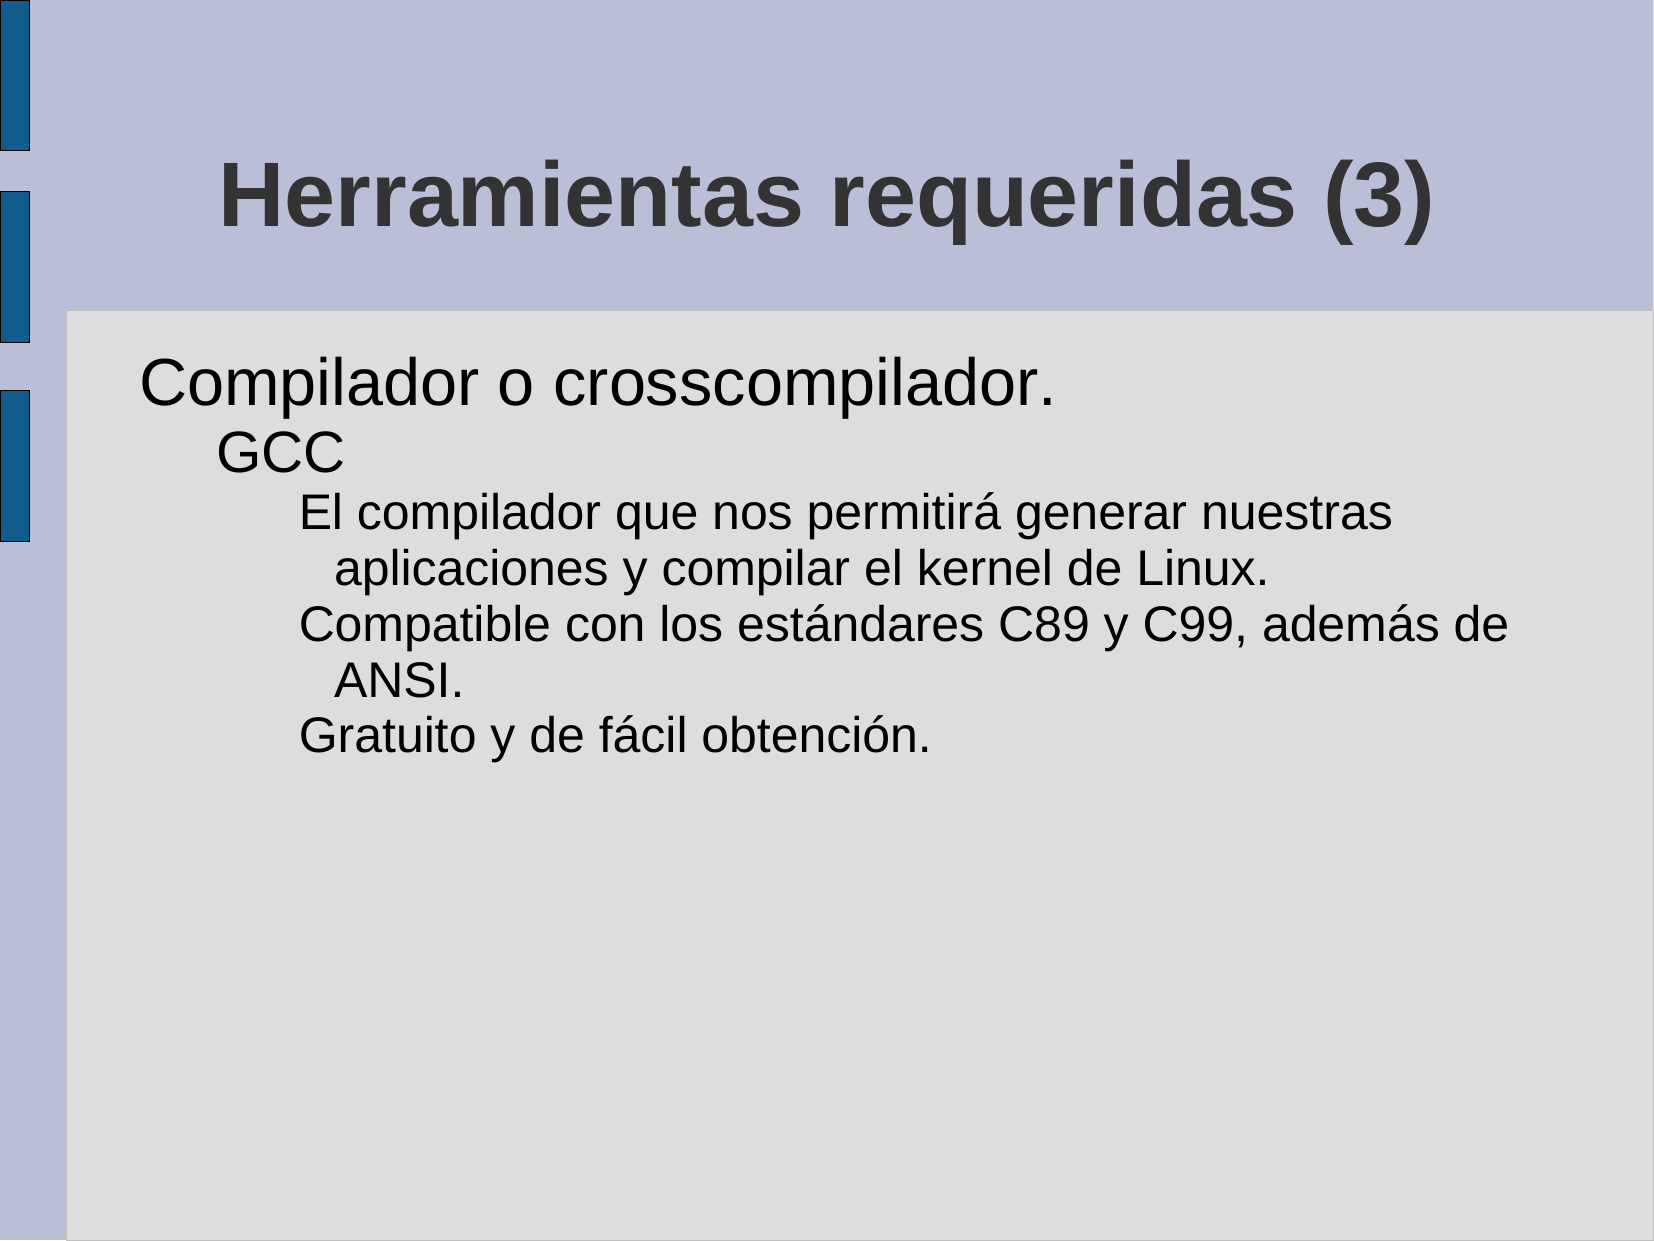

# Herramientas requeridas (3)
Compilador o crosscompilador.
GCC
El compilador que nos permitirá generar nuestras aplicaciones y compilar el kernel de Linux.
Compatible con los estándares C89 y C99, además de ANSI.
Gratuito y de fácil obtención.